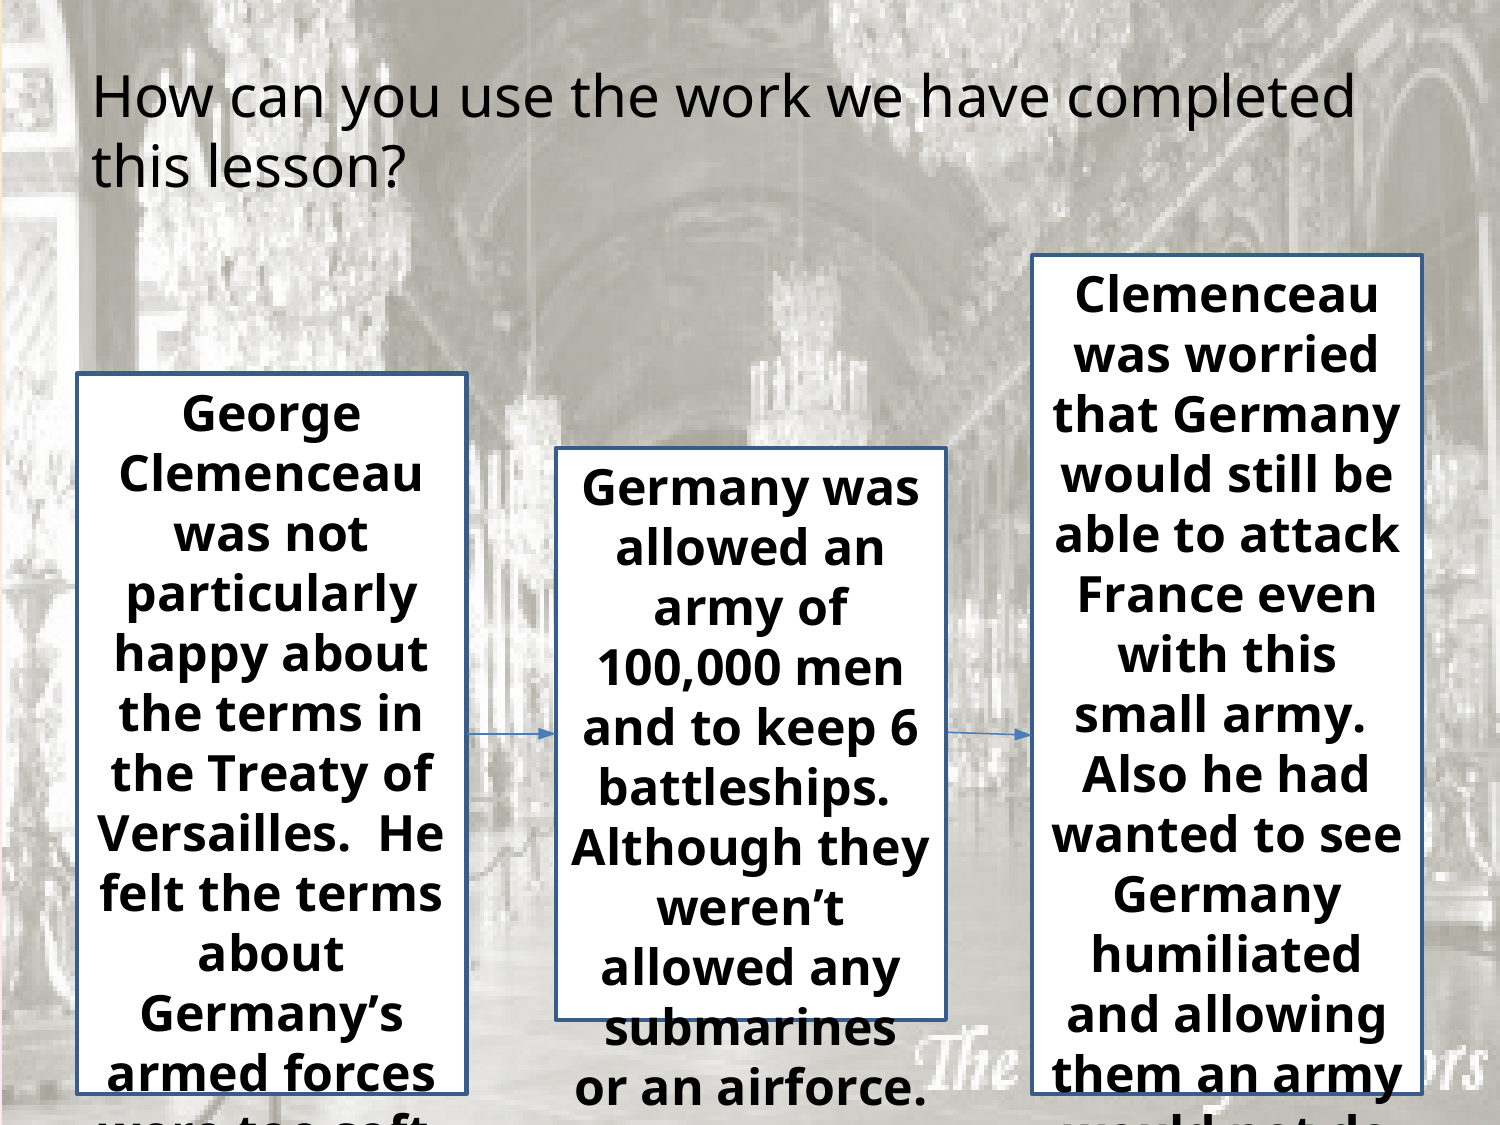

How can you use the work we have completed this lesson?
Clemenceau was worried that Germany would still be able to attack France even with this small army. Also he had wanted to see Germany humiliated and allowing them an army would not do this.
George Clemenceau was not particularly happy about the terms in the Treaty of Versailles. He felt the terms about Germany’s armed forces were too soft.
Germany was allowed an army of 100,000 men and to keep 6 battleships. Although they weren’t allowed any submarines or an airforce.